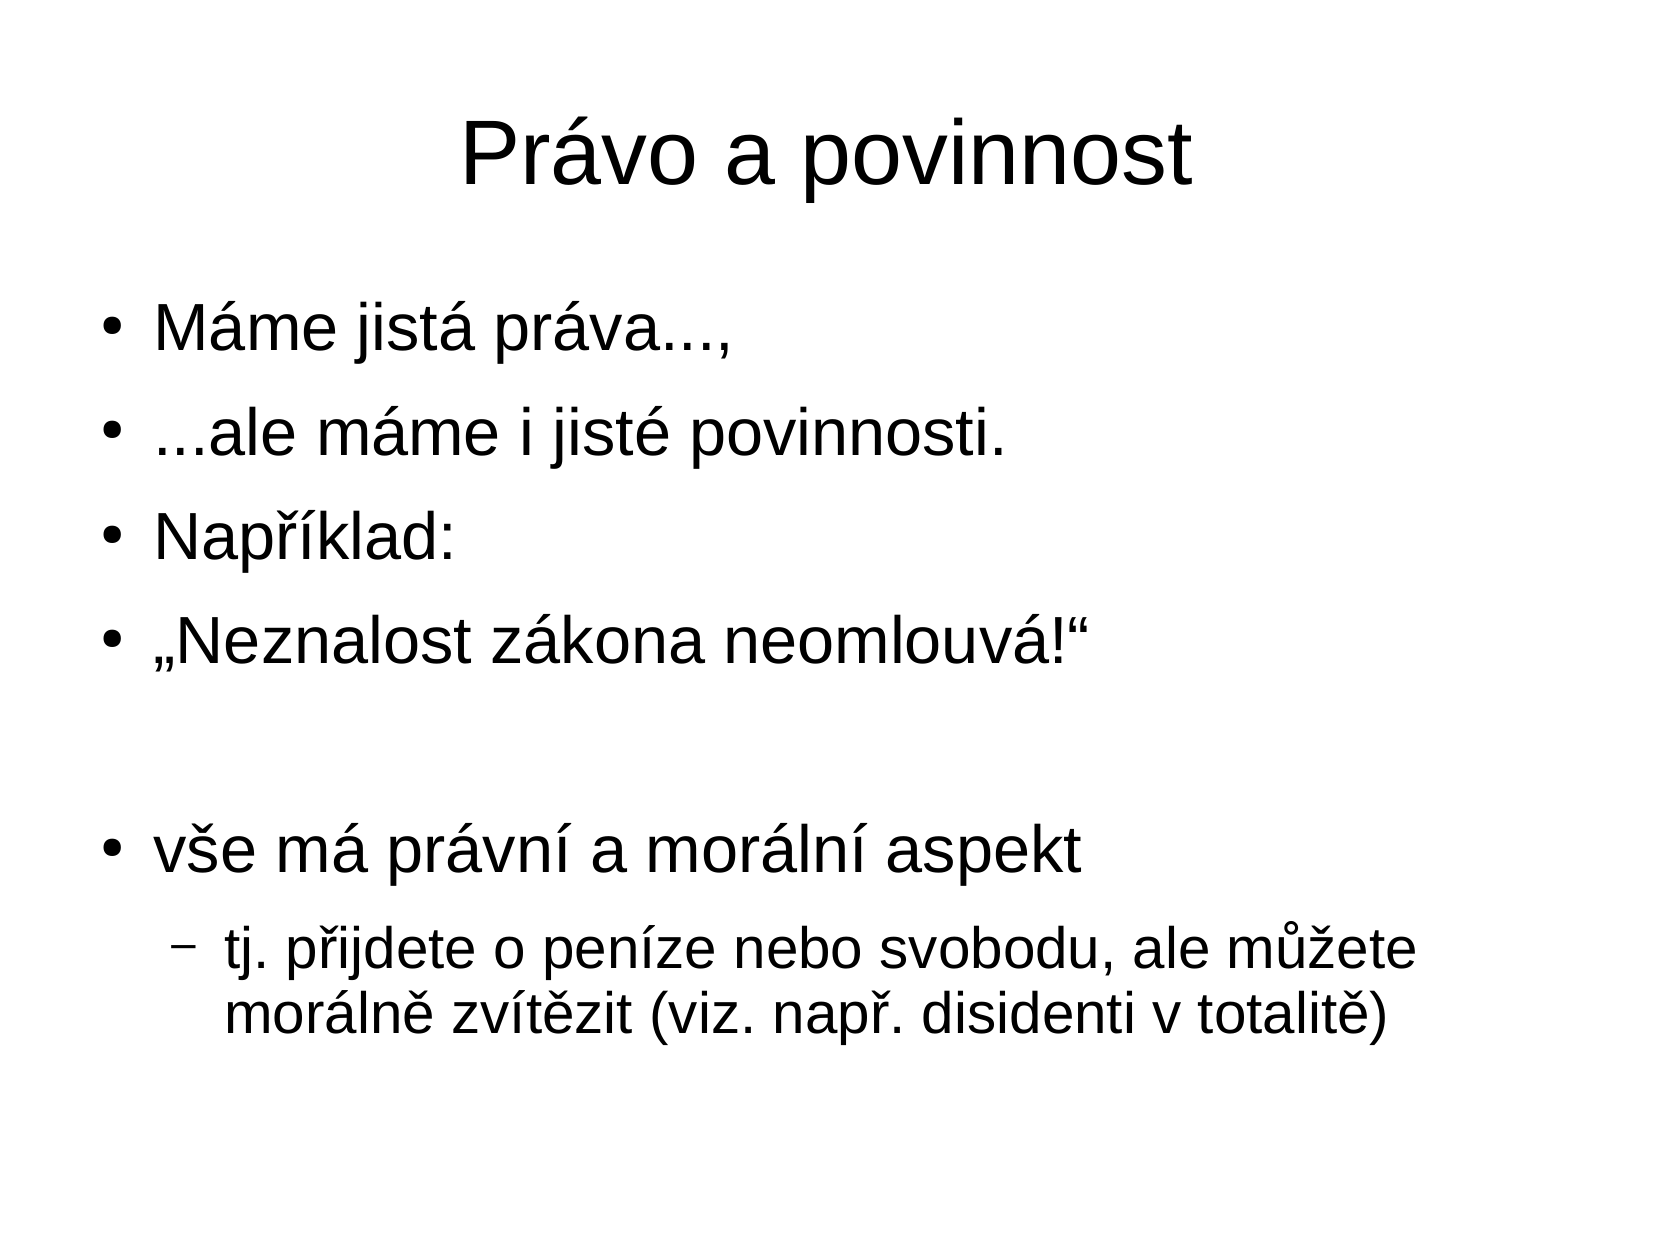

# Právo a povinnost
Máme jistá práva...,
...ale máme i jisté povinnosti.
Například:
„Neznalost zákona neomlouvá!“
vše má právní a morální aspekt
tj. přijdete o peníze nebo svobodu, ale můžete morálně zvítězit (viz. např. disidenti v totalitě)